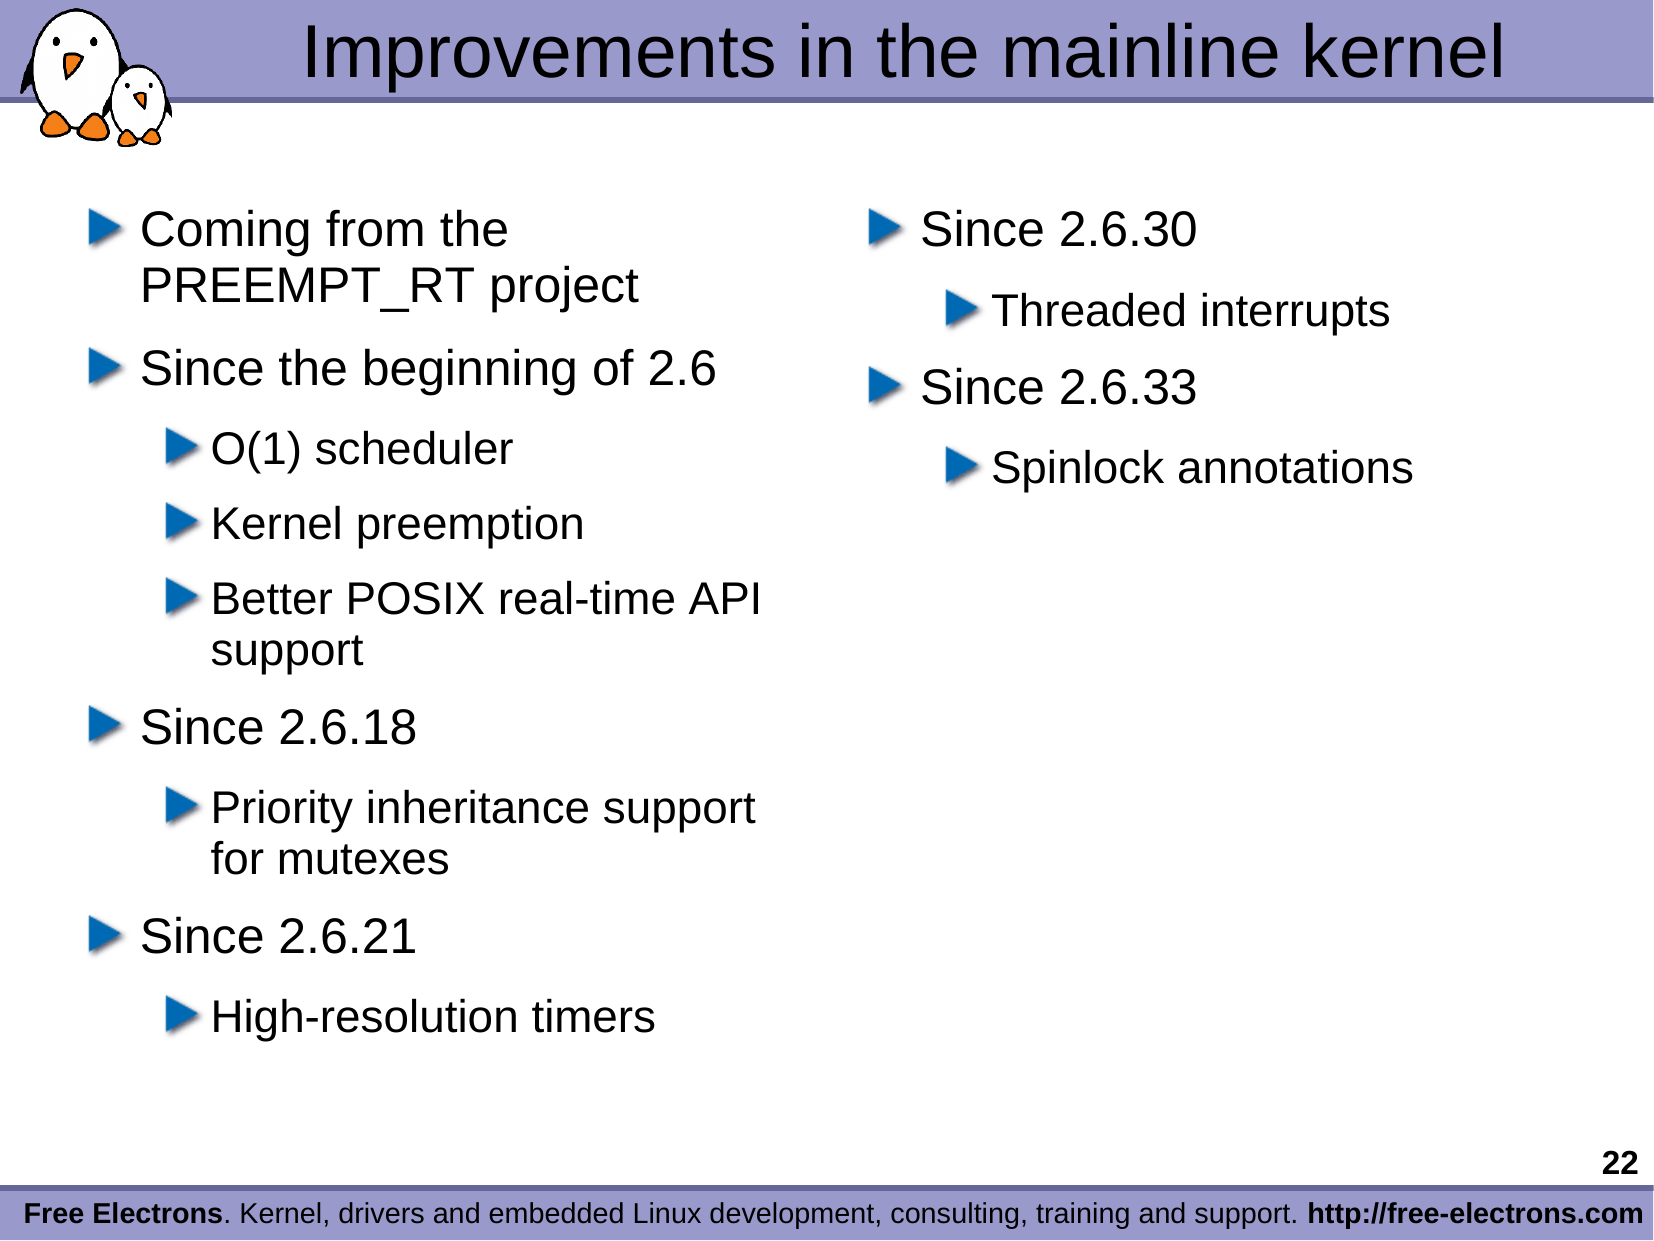

# Improvements in the mainline kernel
Coming from the PREEMPT_RT project
Since the beginning of 2.6
O(1) scheduler
Kernel preemption
Better POSIX real-time API support
Since 2.6.18
Priority inheritance support for mutexes
Since 2.6.21
High-resolution timers
Since 2.6.30
Threaded interrupts
Since 2.6.33
Spinlock annotations